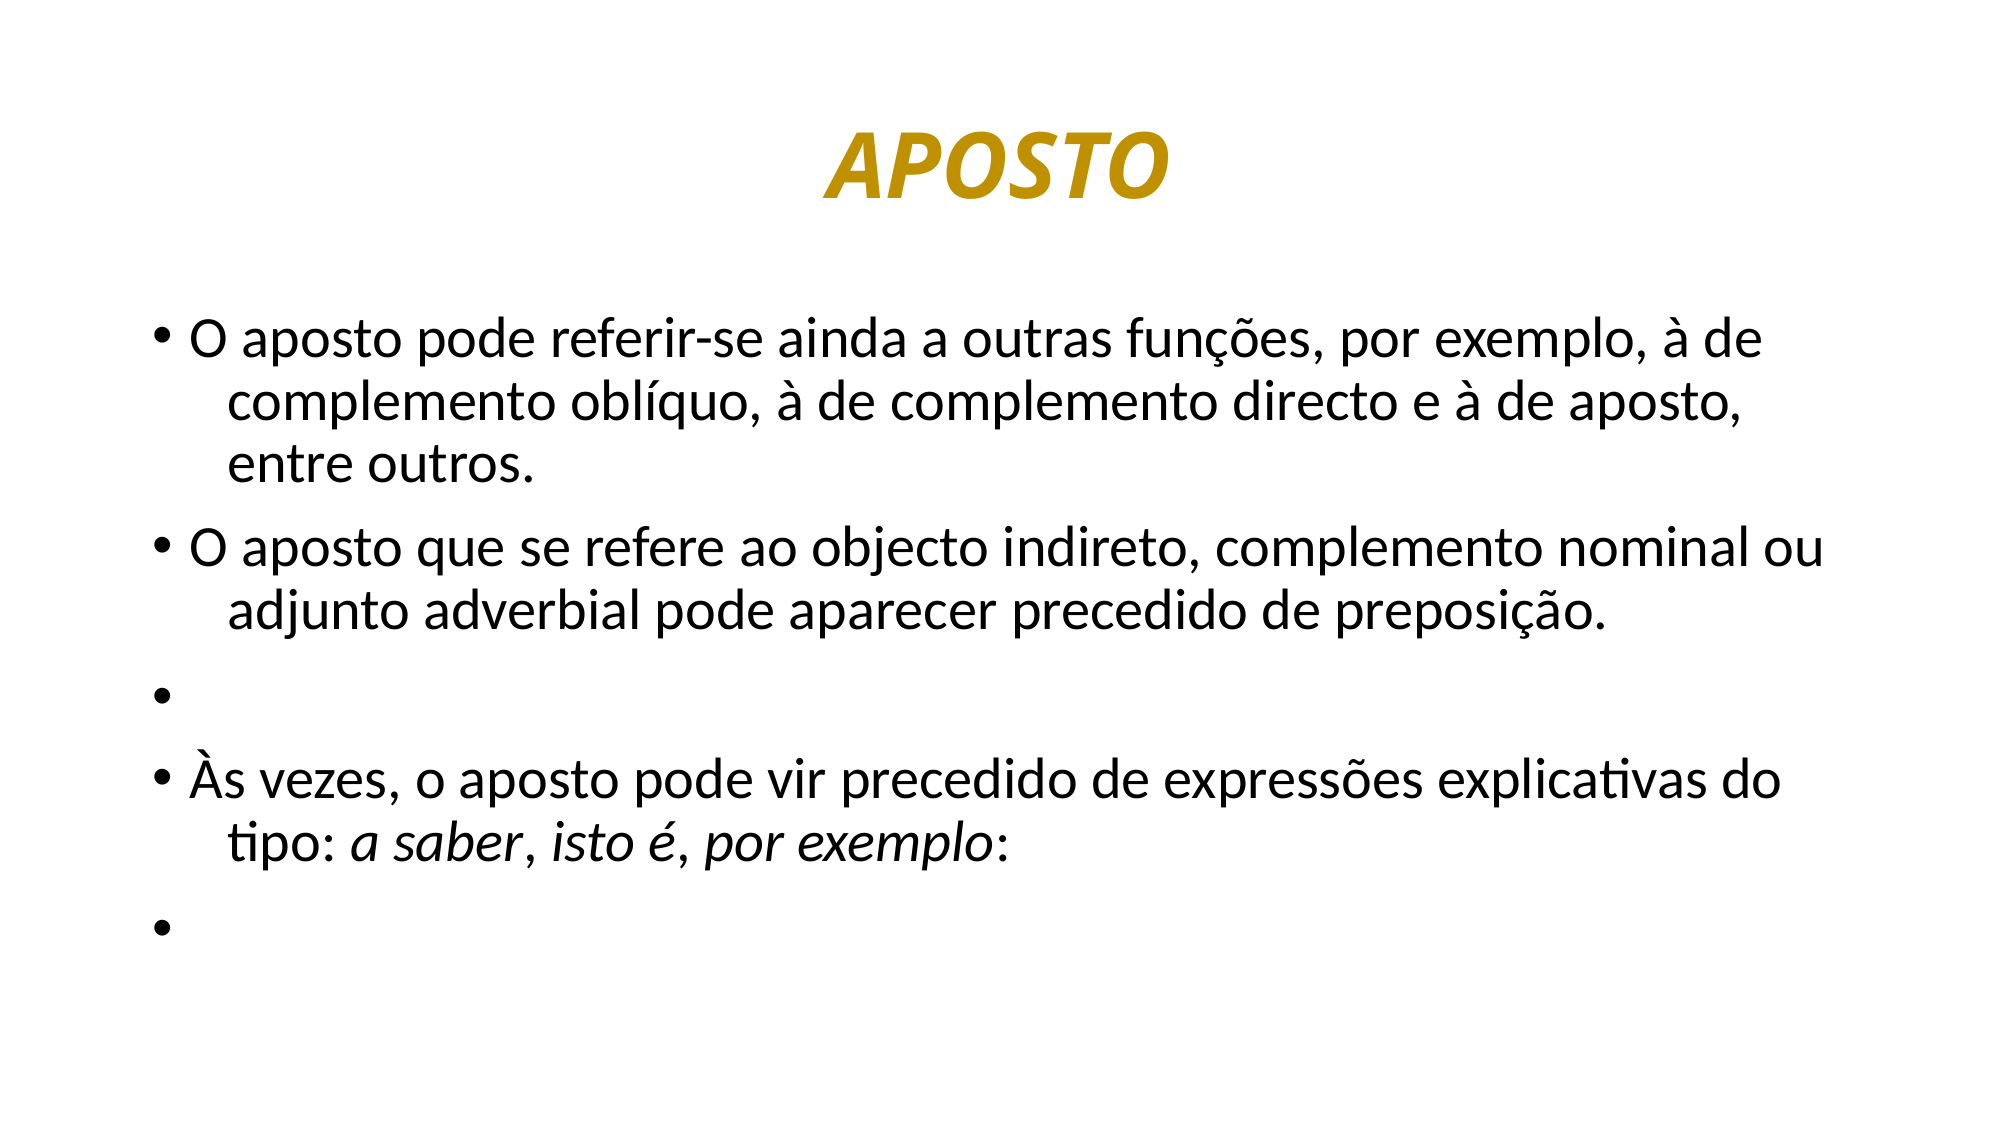

# APOSTO
O aposto pode referir-se ainda a outras funções, por exemplo, à de complemento oblíquo, à de complemento directo e à de aposto, entre outros.
O aposto que se refere ao objecto indireto, complemento nominal ou adjunto adverbial pode aparecer precedido de preposição.
Às vezes, o aposto pode vir precedido de expressões explicativas do tipo: a saber, isto é, por exemplo: